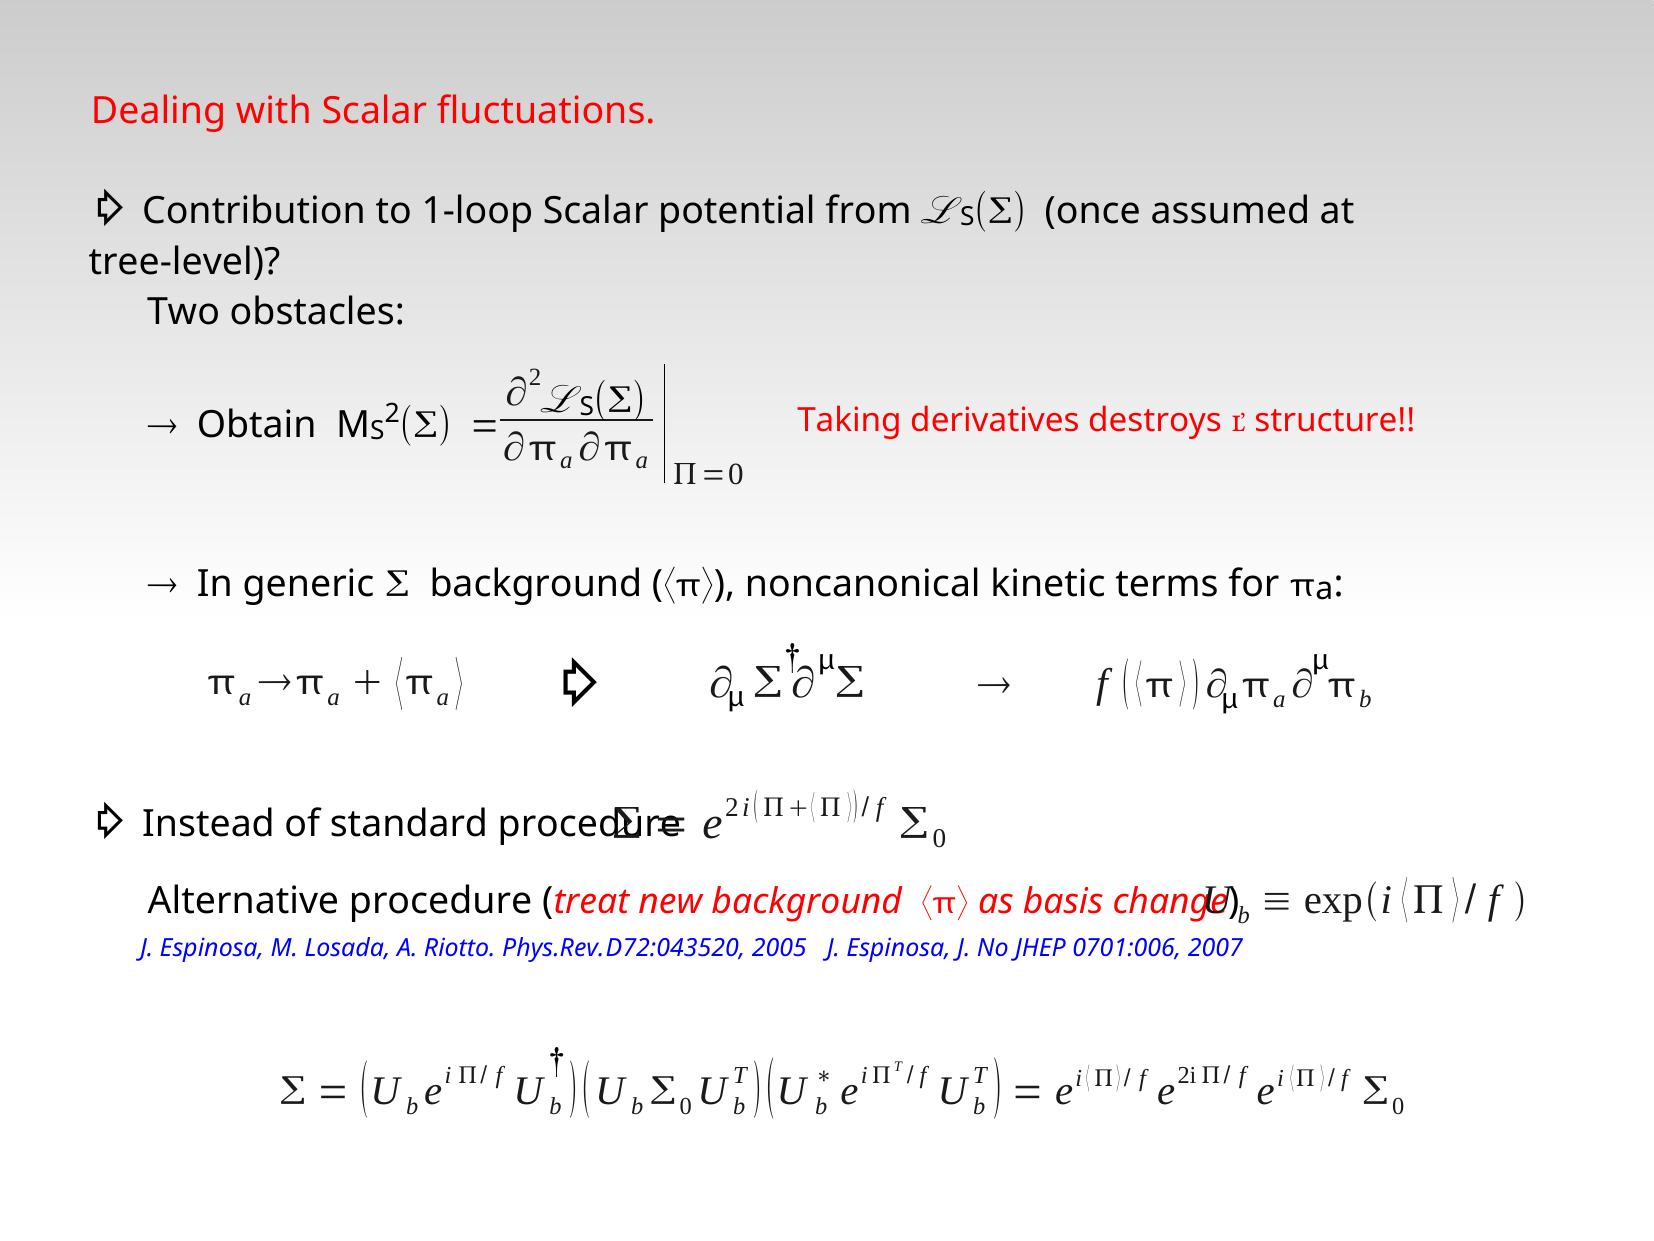

Dealing with Scalar fluctuations.
⇨ Contribution to 1-loop Scalar potential from ℒS() (once assumed at tree-level)?
 Two obstacles:
ℒS()
 Obtain MS2() =
Taking derivatives destroys  structure!!
 In generic  background (〈〉), noncanonical kinetic terms for a:


†


⇨
⇨ Instead of standard procedure
Alternative procedure (treat new background 〈〉 as basis change)
J. Espinosa, M. Losada, A. Riotto. Phys.Rev.D72:043520, 2005
J. Espinosa, J. No JHEP 0701:006, 2007
†